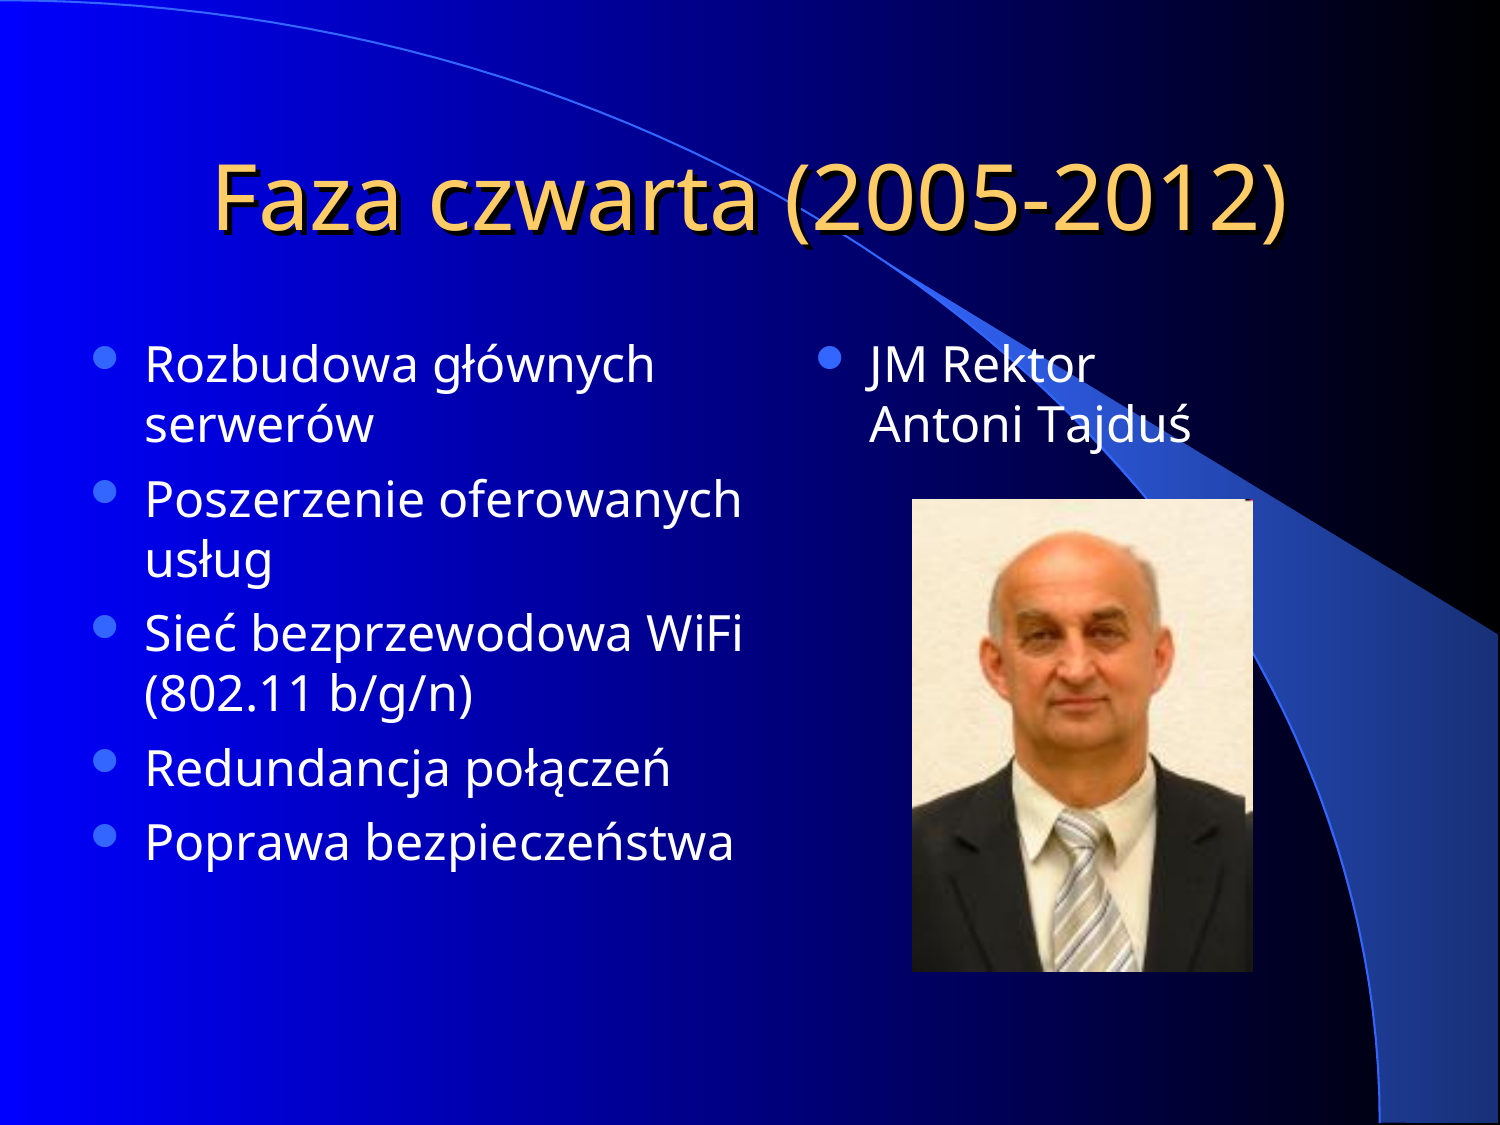

# Faza czwarta (2005-2012)
Rozbudowa głównych serwerów
Poszerzenie oferowanych usług
Sieć bezprzewodowa WiFi (802.11 b/g/n)
Redundancja połączeń
Poprawa bezpieczeństwa
JM Rektor Antoni Tajduś